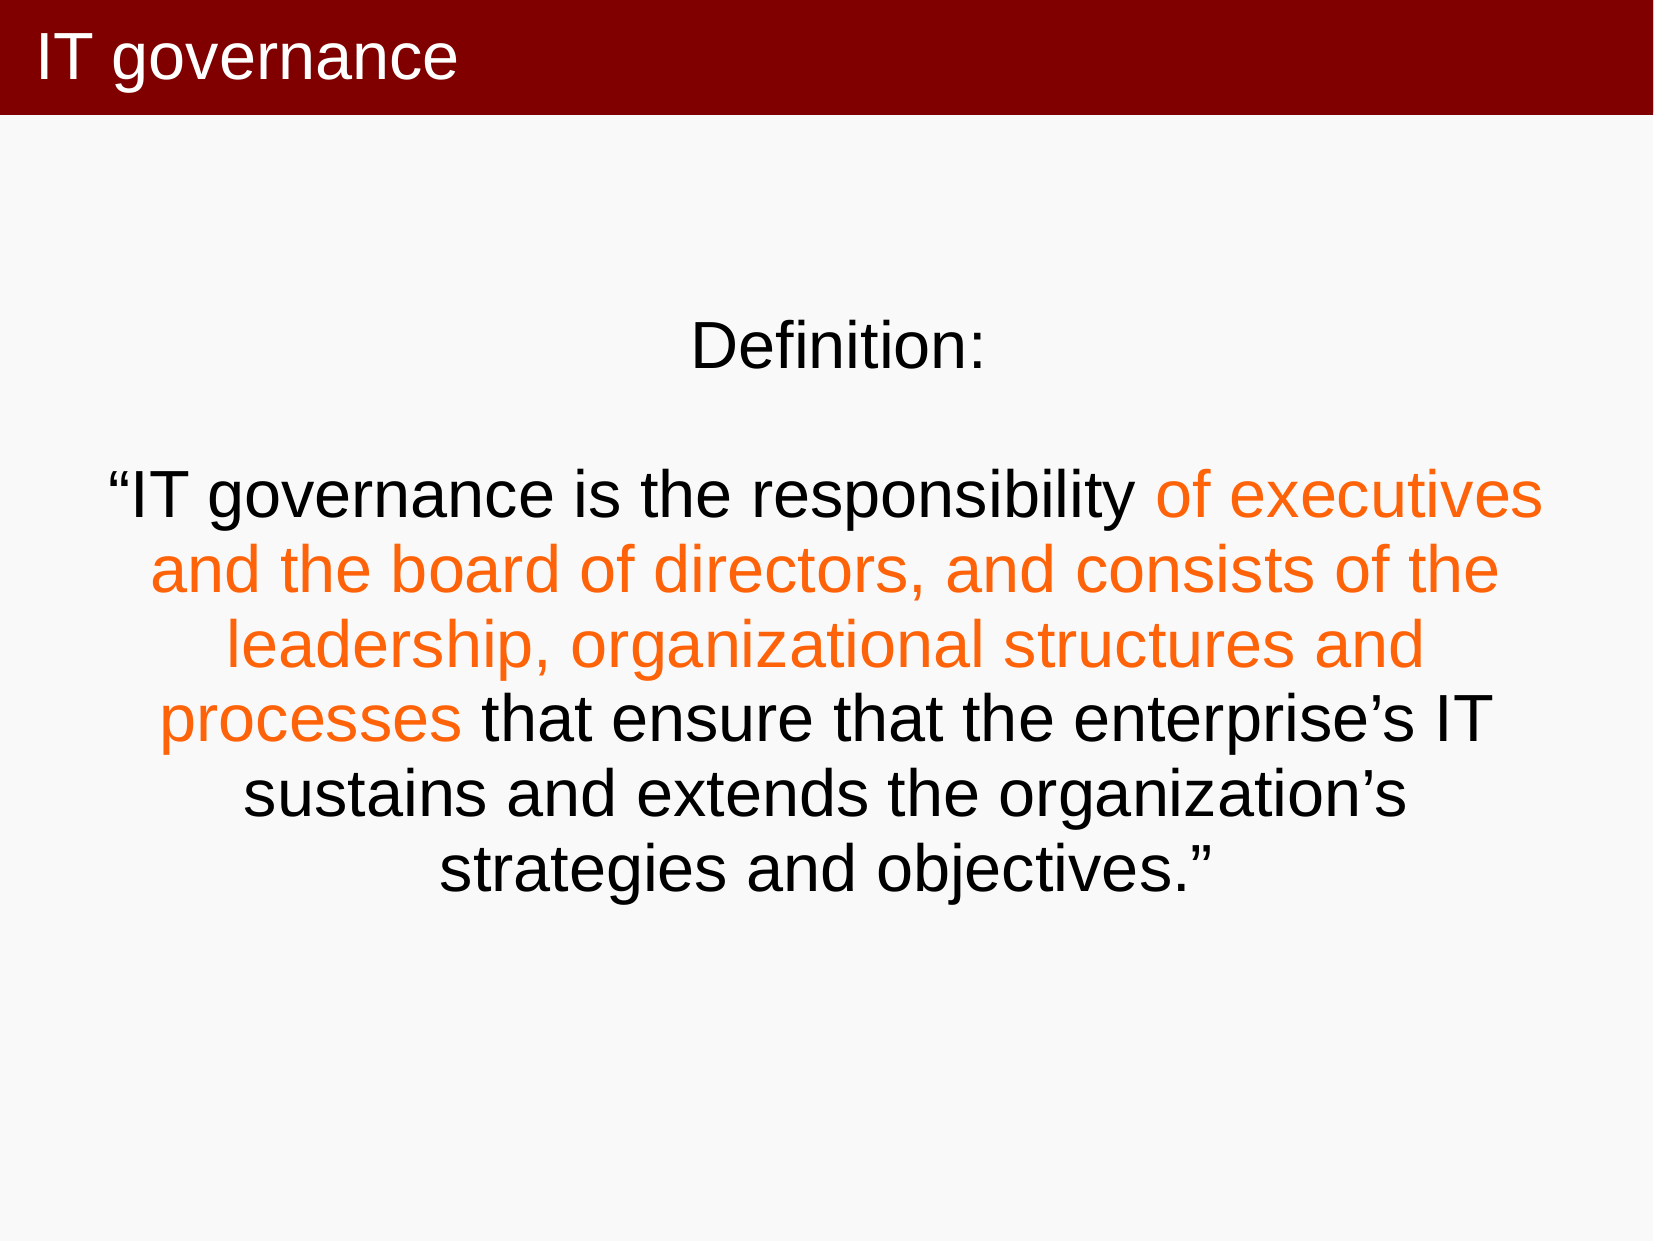

# IT governance
Definition:
“IT governance is the responsibility of executives and the board of directors, and consists of the leadership, organizational structures and processes that ensure that the enterprise’s IT sustains and extends the organization’s strategies and objectives.”